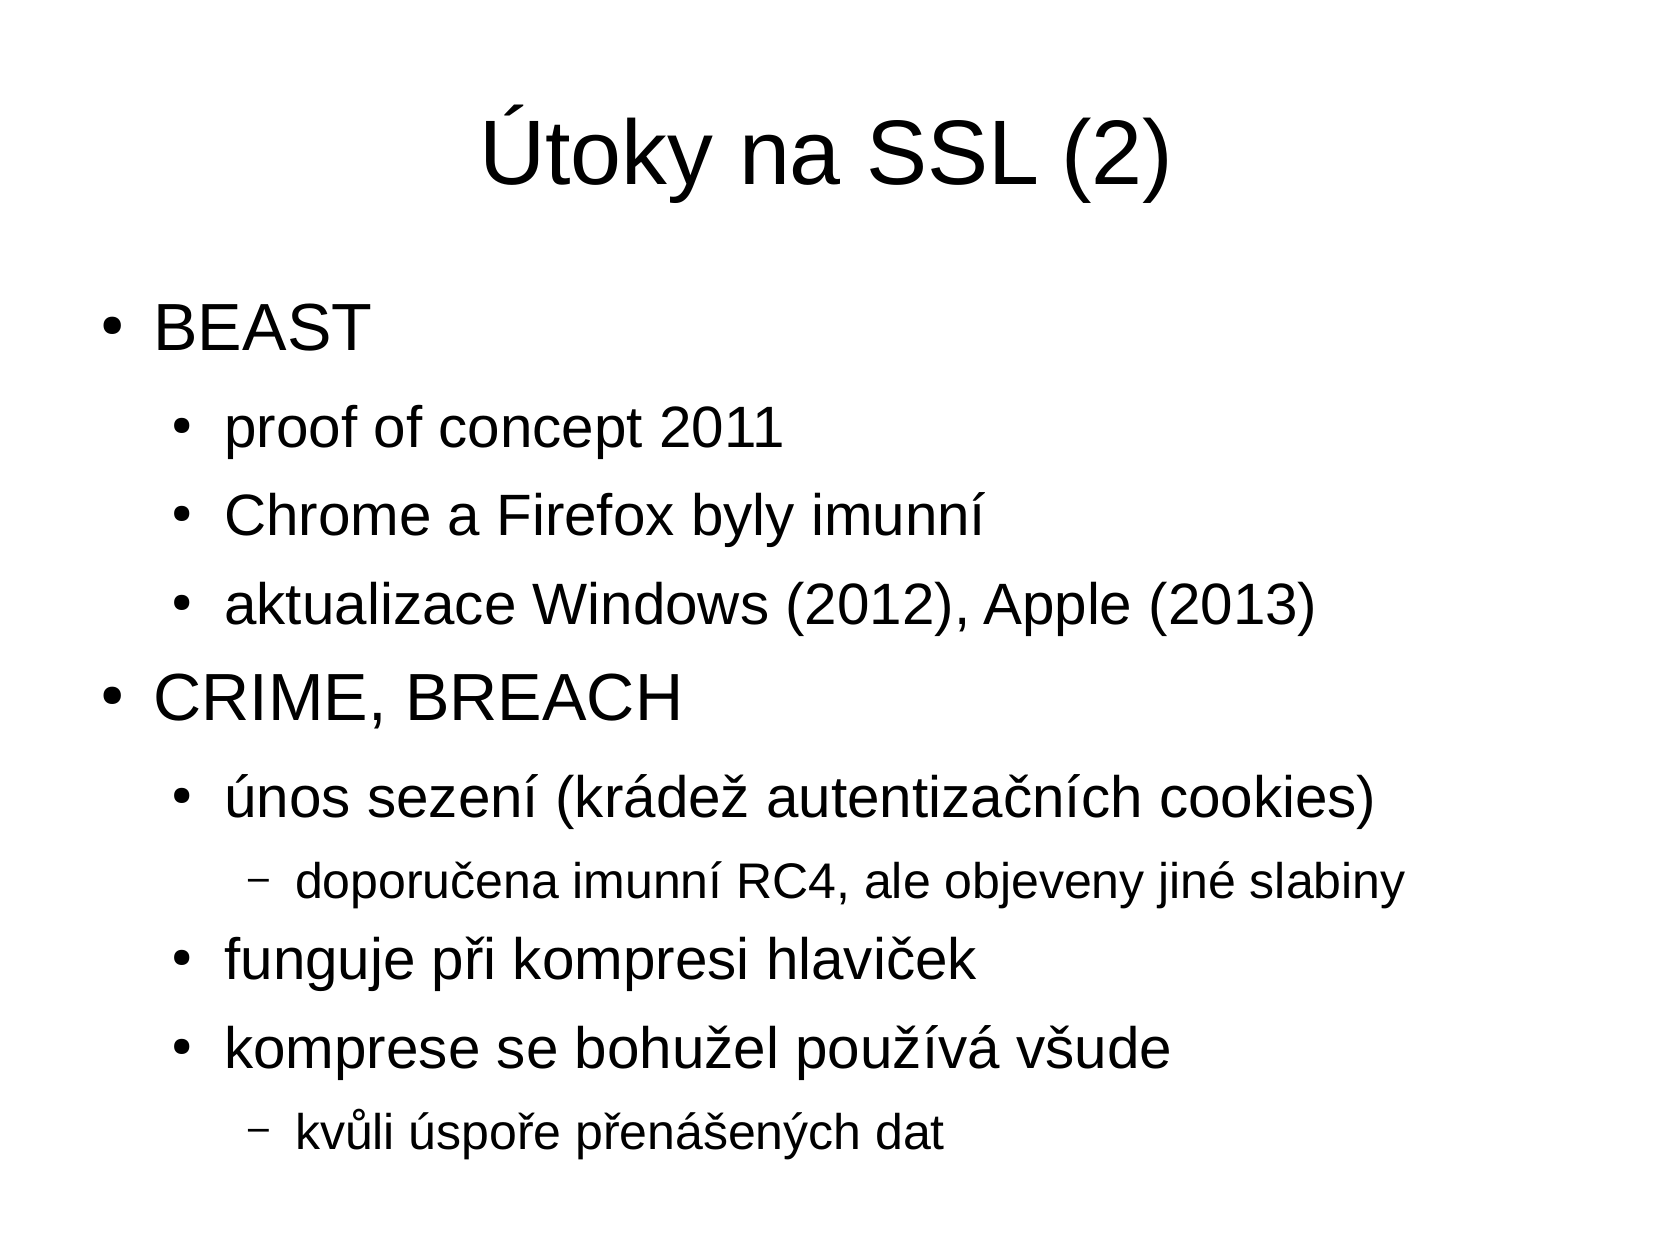

# Útoky na SSL (2)
BEAST
proof of concept 2011
Chrome a Firefox byly imunní
aktualizace Windows (2012), Apple (2013)
CRIME, BREACH
únos sezení (krádež autentizačních cookies)
doporučena imunní RC4, ale objeveny jiné slabiny
funguje při kompresi hlaviček
komprese se bohužel používá všude
kvůli úspoře přenášených dat